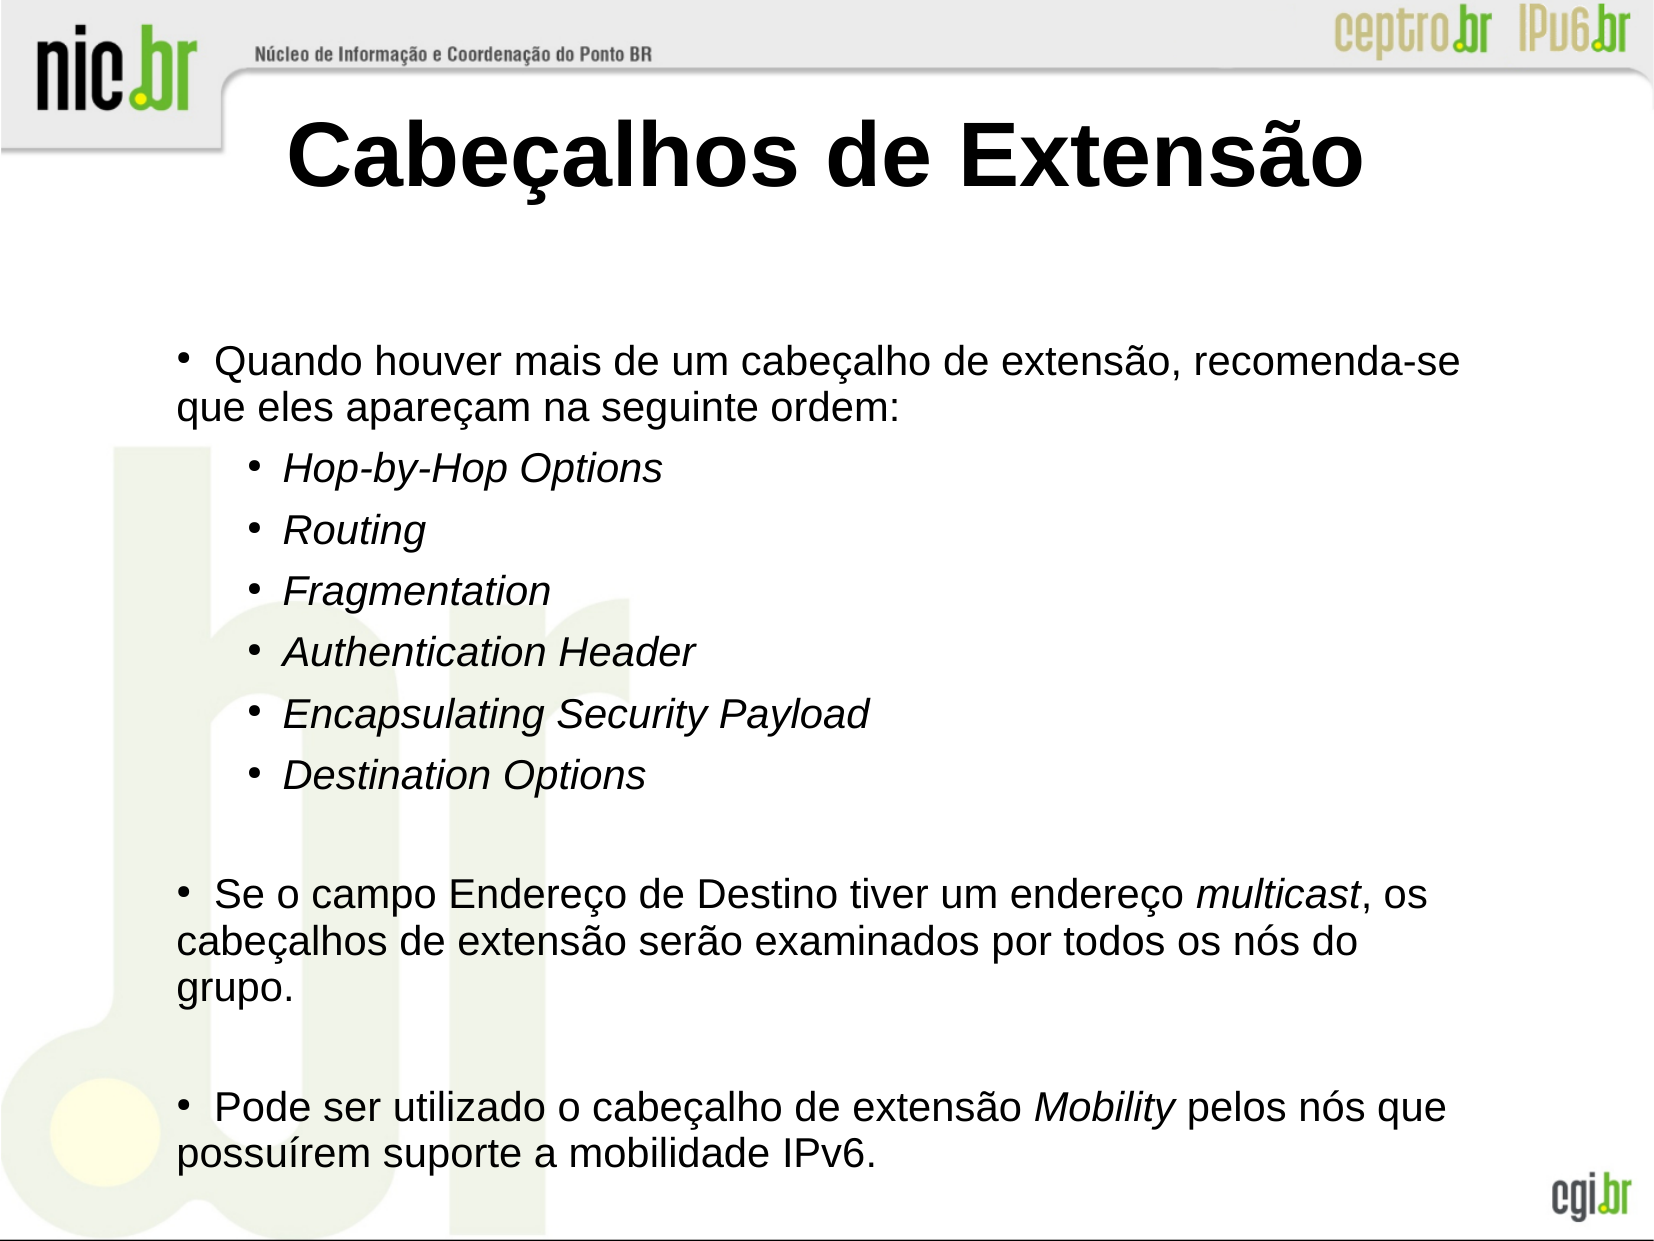

Cabeçalhos de Extensão
 Quando houver mais de um cabeçalho de extensão, recomenda-se que eles apareçam na seguinte ordem:
Hop-by-Hop Options
Routing
Fragmentation
Authentication Header
Encapsulating Security Payload
Destination Options
 Se o campo Endereço de Destino tiver um endereço multicast, os cabeçalhos de extensão serão examinados por todos os nós do grupo.
 Pode ser utilizado o cabeçalho de extensão Mobility pelos nós que possuírem suporte a mobilidade IPv6.